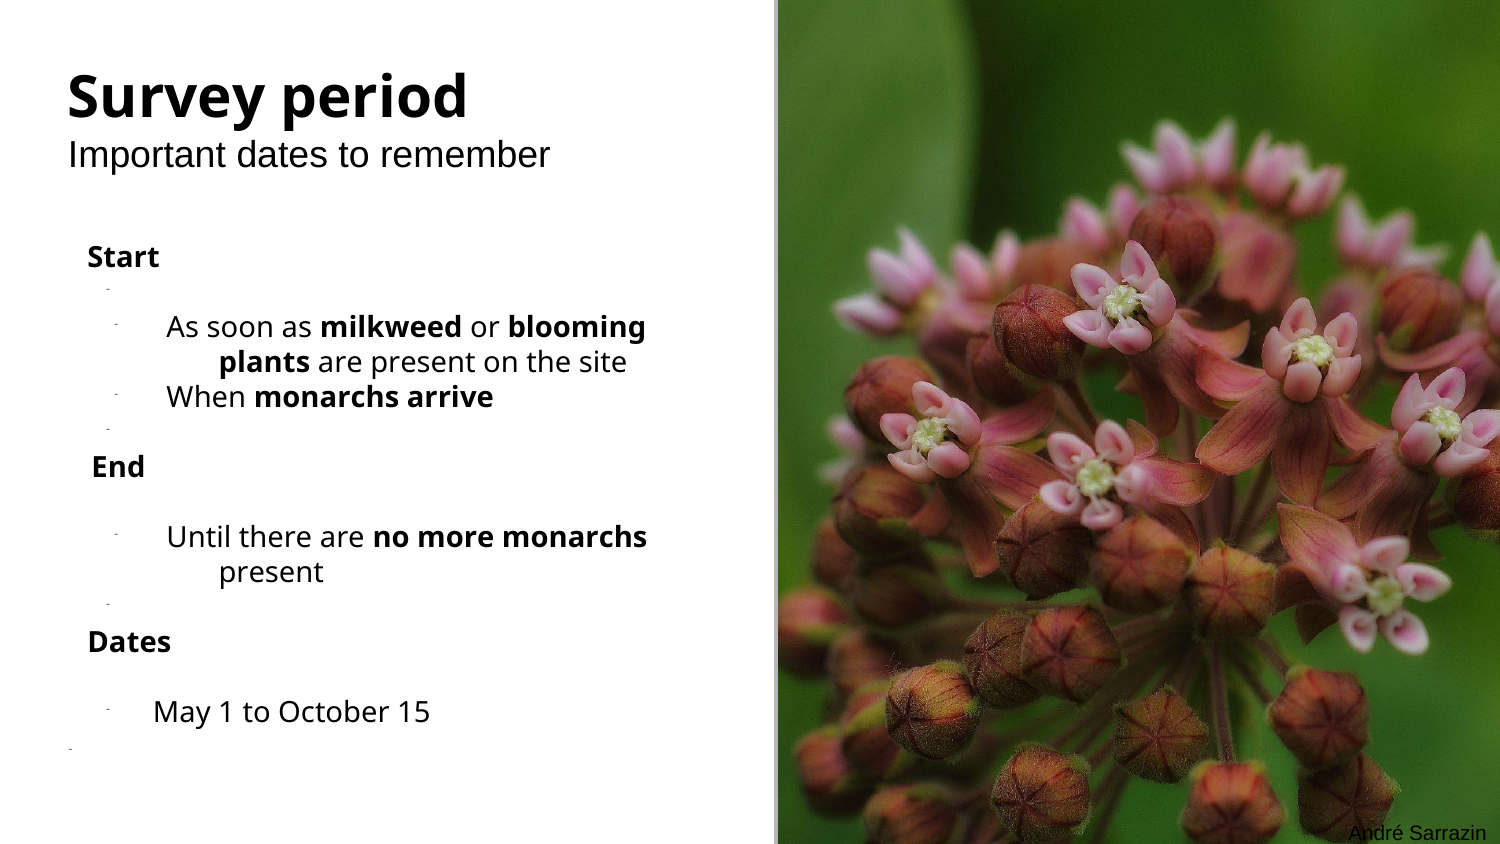

Survey period
Important dates to remember
Start
As soon as milkweed or blooming plants are present on the site
When monarchs arrive
End
Until there are no more monarchs present
Dates
May 1 to October 15
André Sarrazin